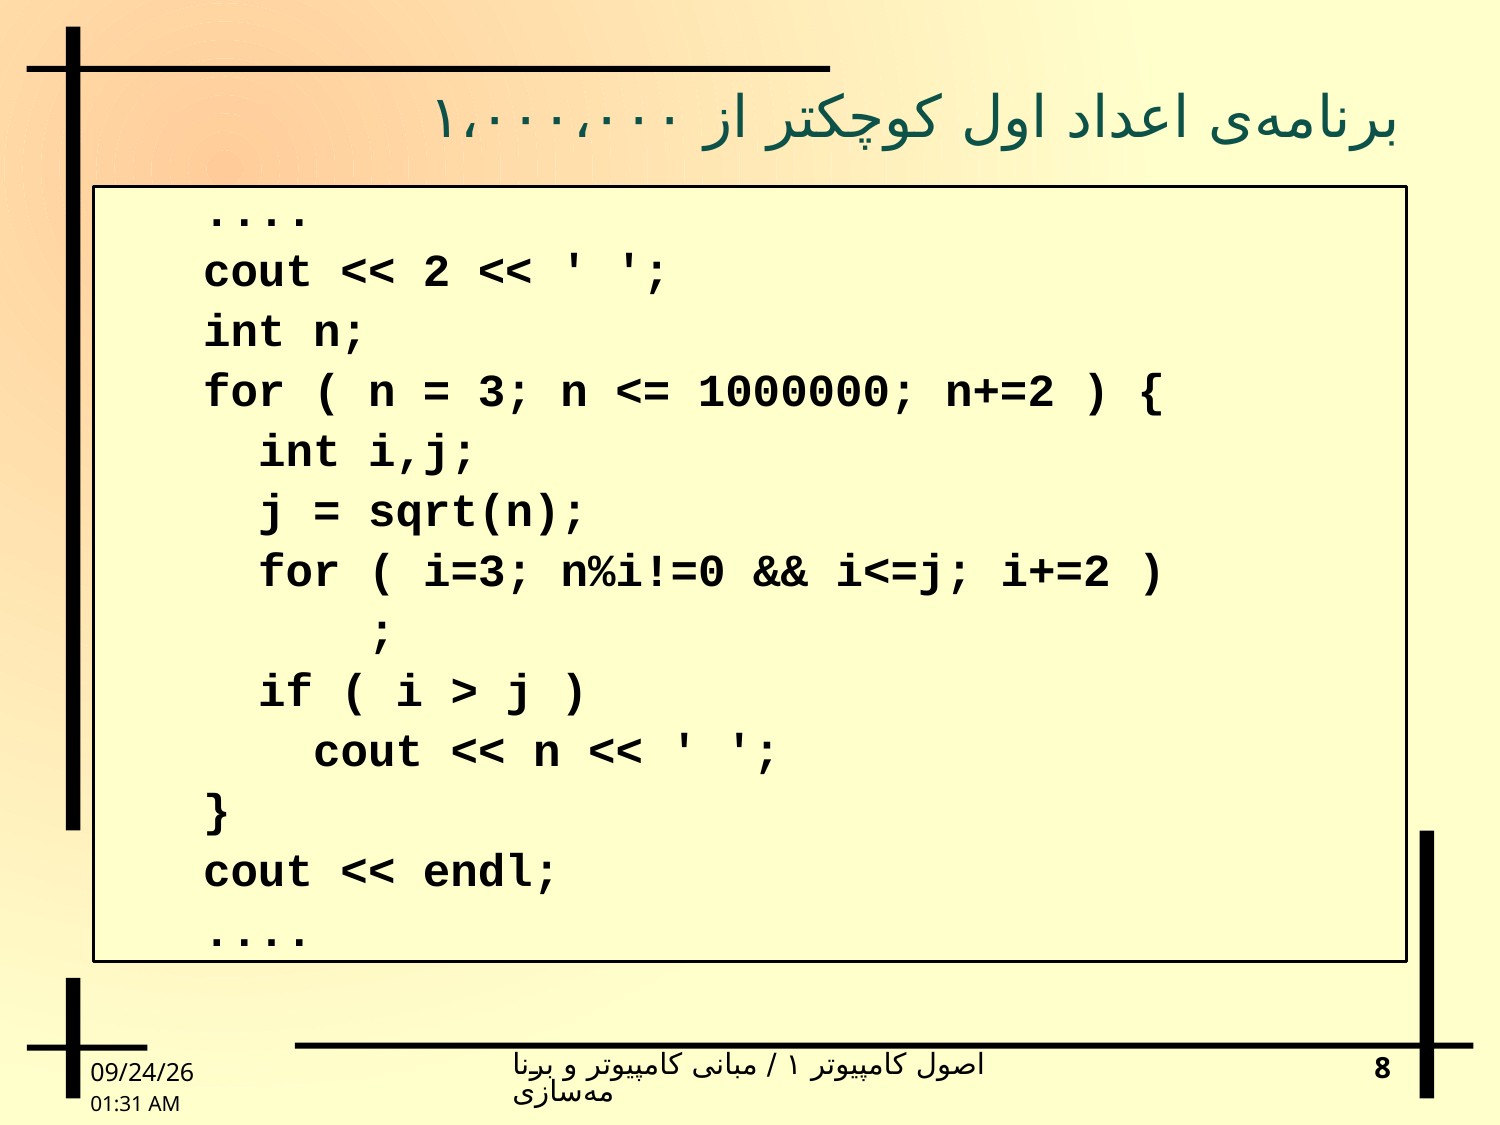

برنامه‌ی اعداد اول کوچکتر از ۱،۰۰۰،۰۰۰
# ....
 cout << 2 << ' ';
 int n;
 for ( n = 3; n <= 1000000; n+=2 ) {
 int i,j;
 j = sqrt(n);
 for ( i=3; n%i!=0 && i<=j; i+=2 )
 ;
 if ( i > j )
 cout << n << ' ';
 }
 cout << endl;
 ....
اصول کامپیوتر ۱ / مبانی کامپیوتر و برنامه‌سازی
8